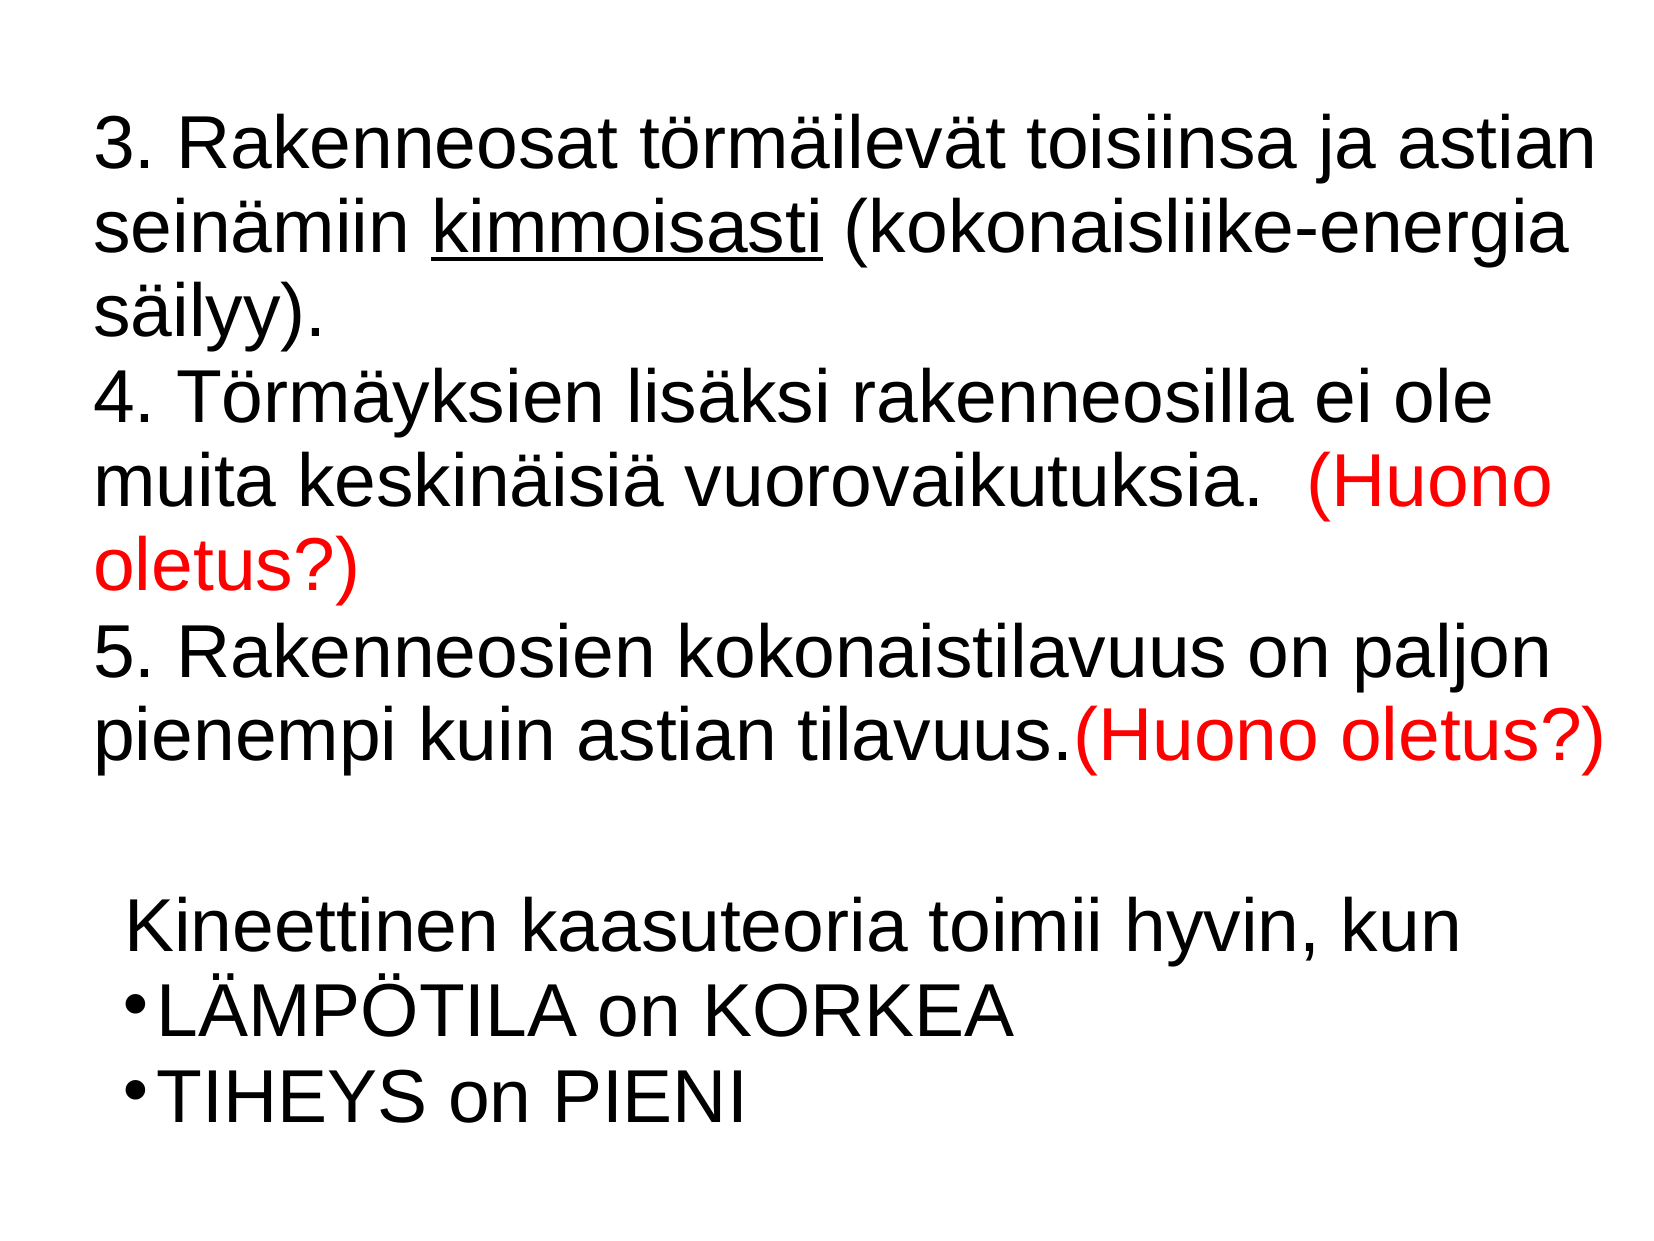

3. Rakenneosat törmäilevät toisiinsa ja astian seinämiin kimmoisasti (kokonaisliike-energia säilyy).
4. Törmäyksien lisäksi rakenneosilla ei ole muita keskinäisiä vuorovaikutuksia. (Huono oletus?)
5. Rakenneosien kokonaistilavuus on paljon pienempi kuin astian tilavuus.(Huono oletus?)
Kineettinen kaasuteoria toimii hyvin, kun
LÄMPÖTILA on KORKEA
TIHEYS on PIENI